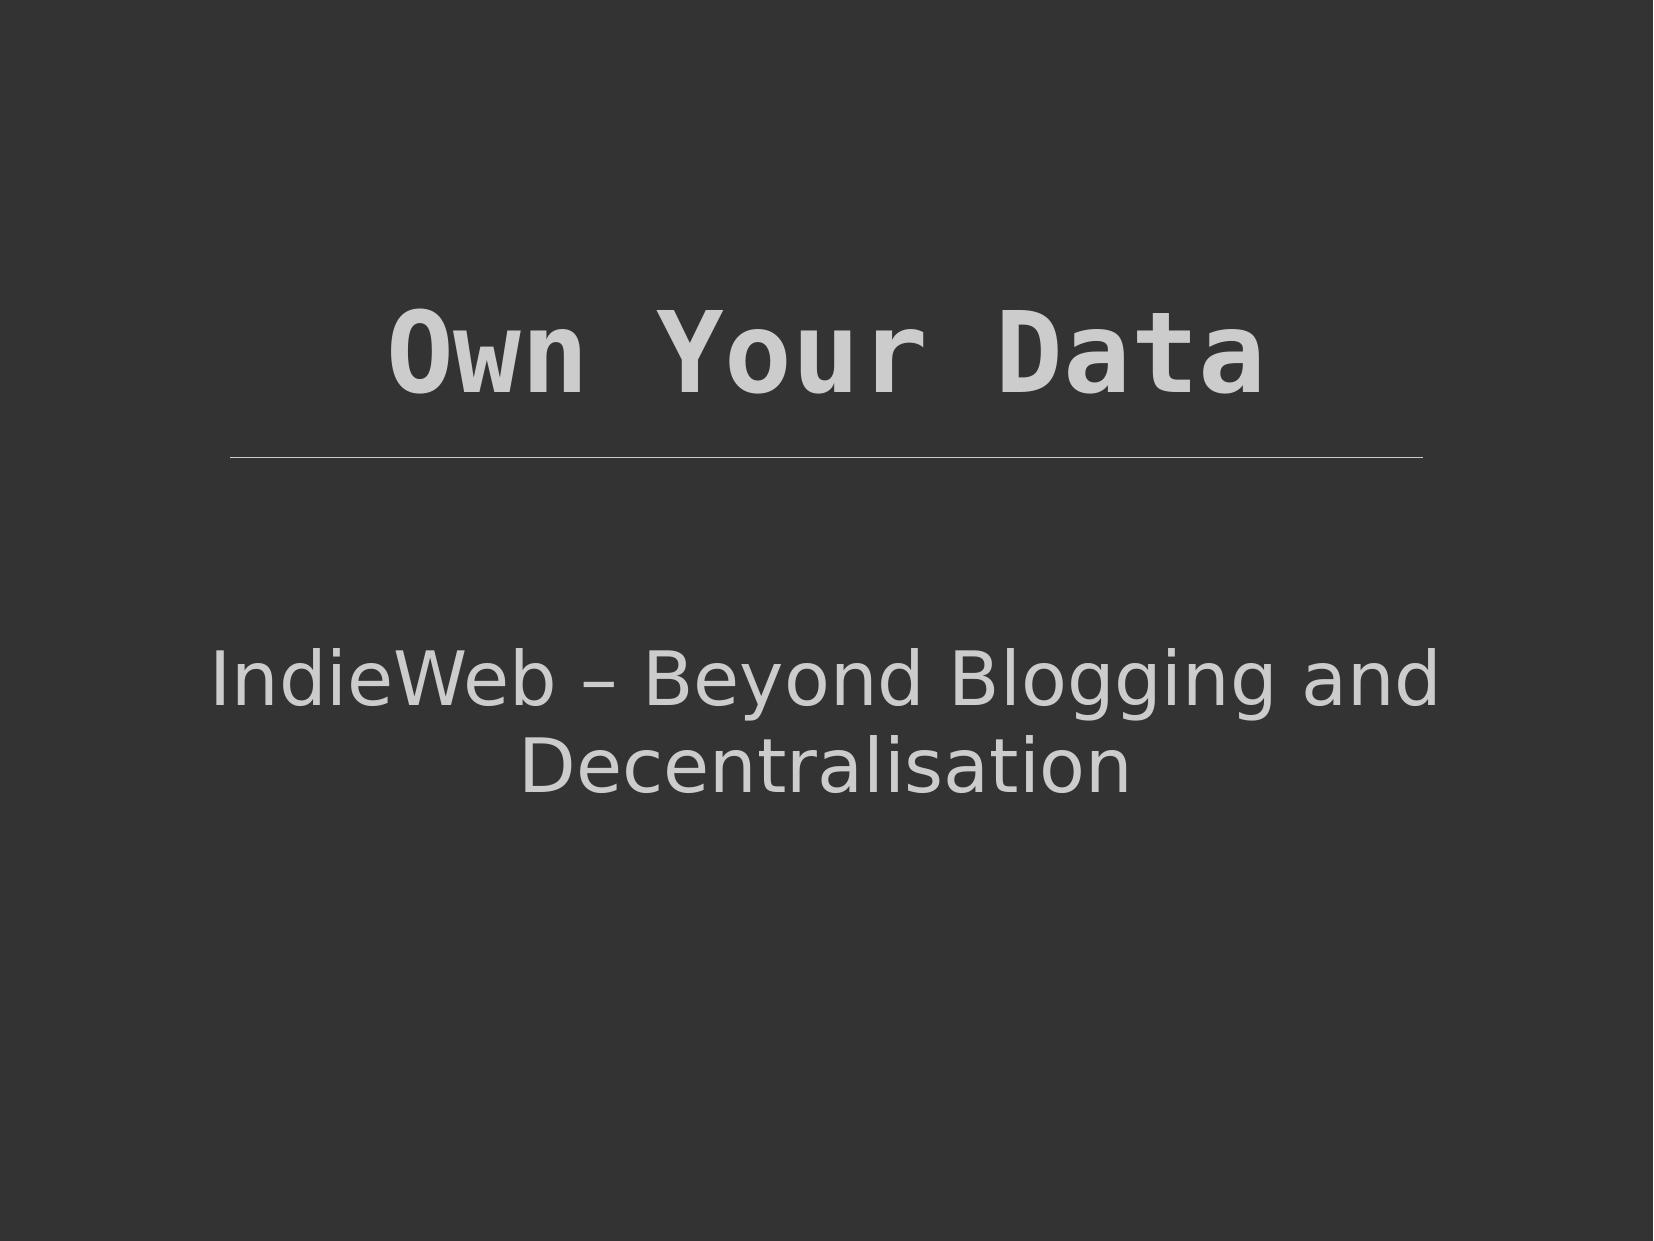

# Own Your Data
IndieWeb – Beyond Blogging and Decentralisation